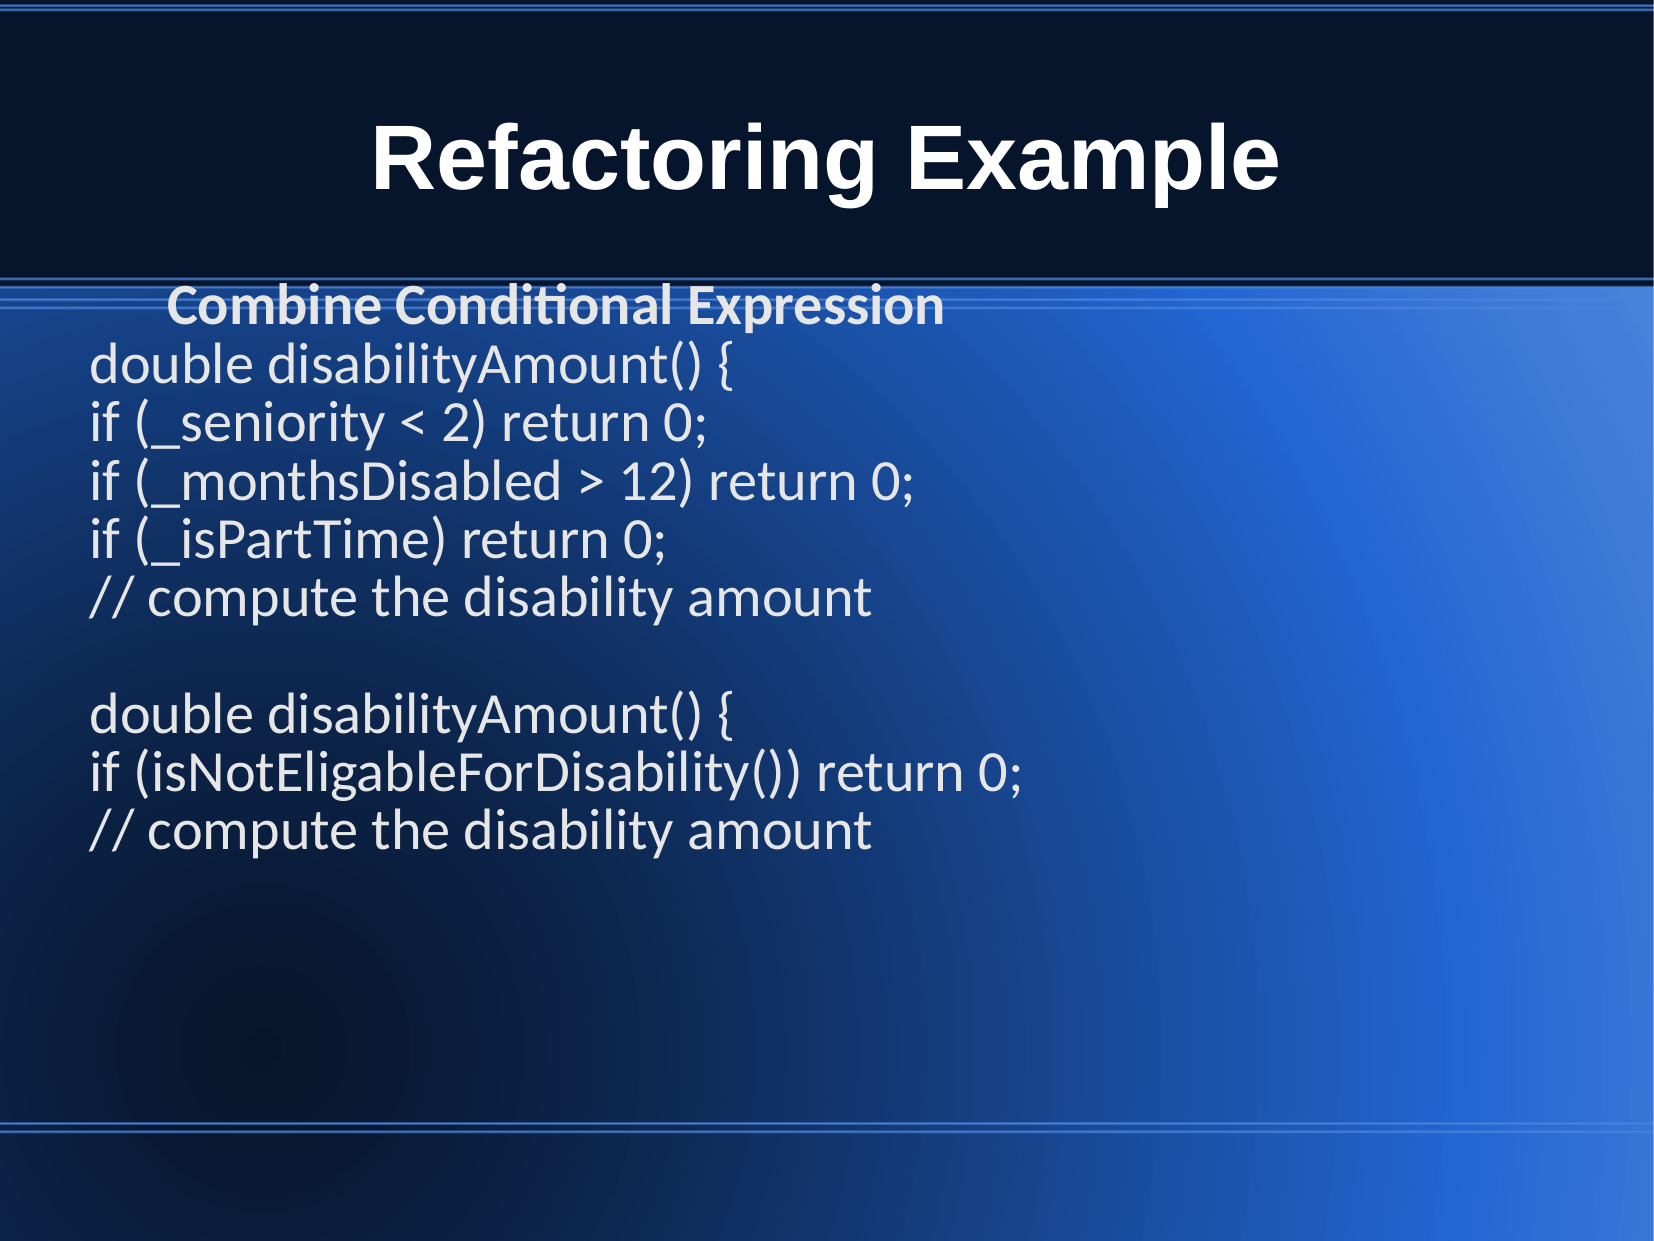

# Refactoring Example
Combine Conditional Expression
double disabilityAmount() {
if (_seniority < 2) return 0;
if (_monthsDisabled > 12) return 0;
if (_isPartTime) return 0;
// compute the disability amount
double disabilityAmount() {
if (isNotEligableForDisability()) return 0;
// compute the disability amount